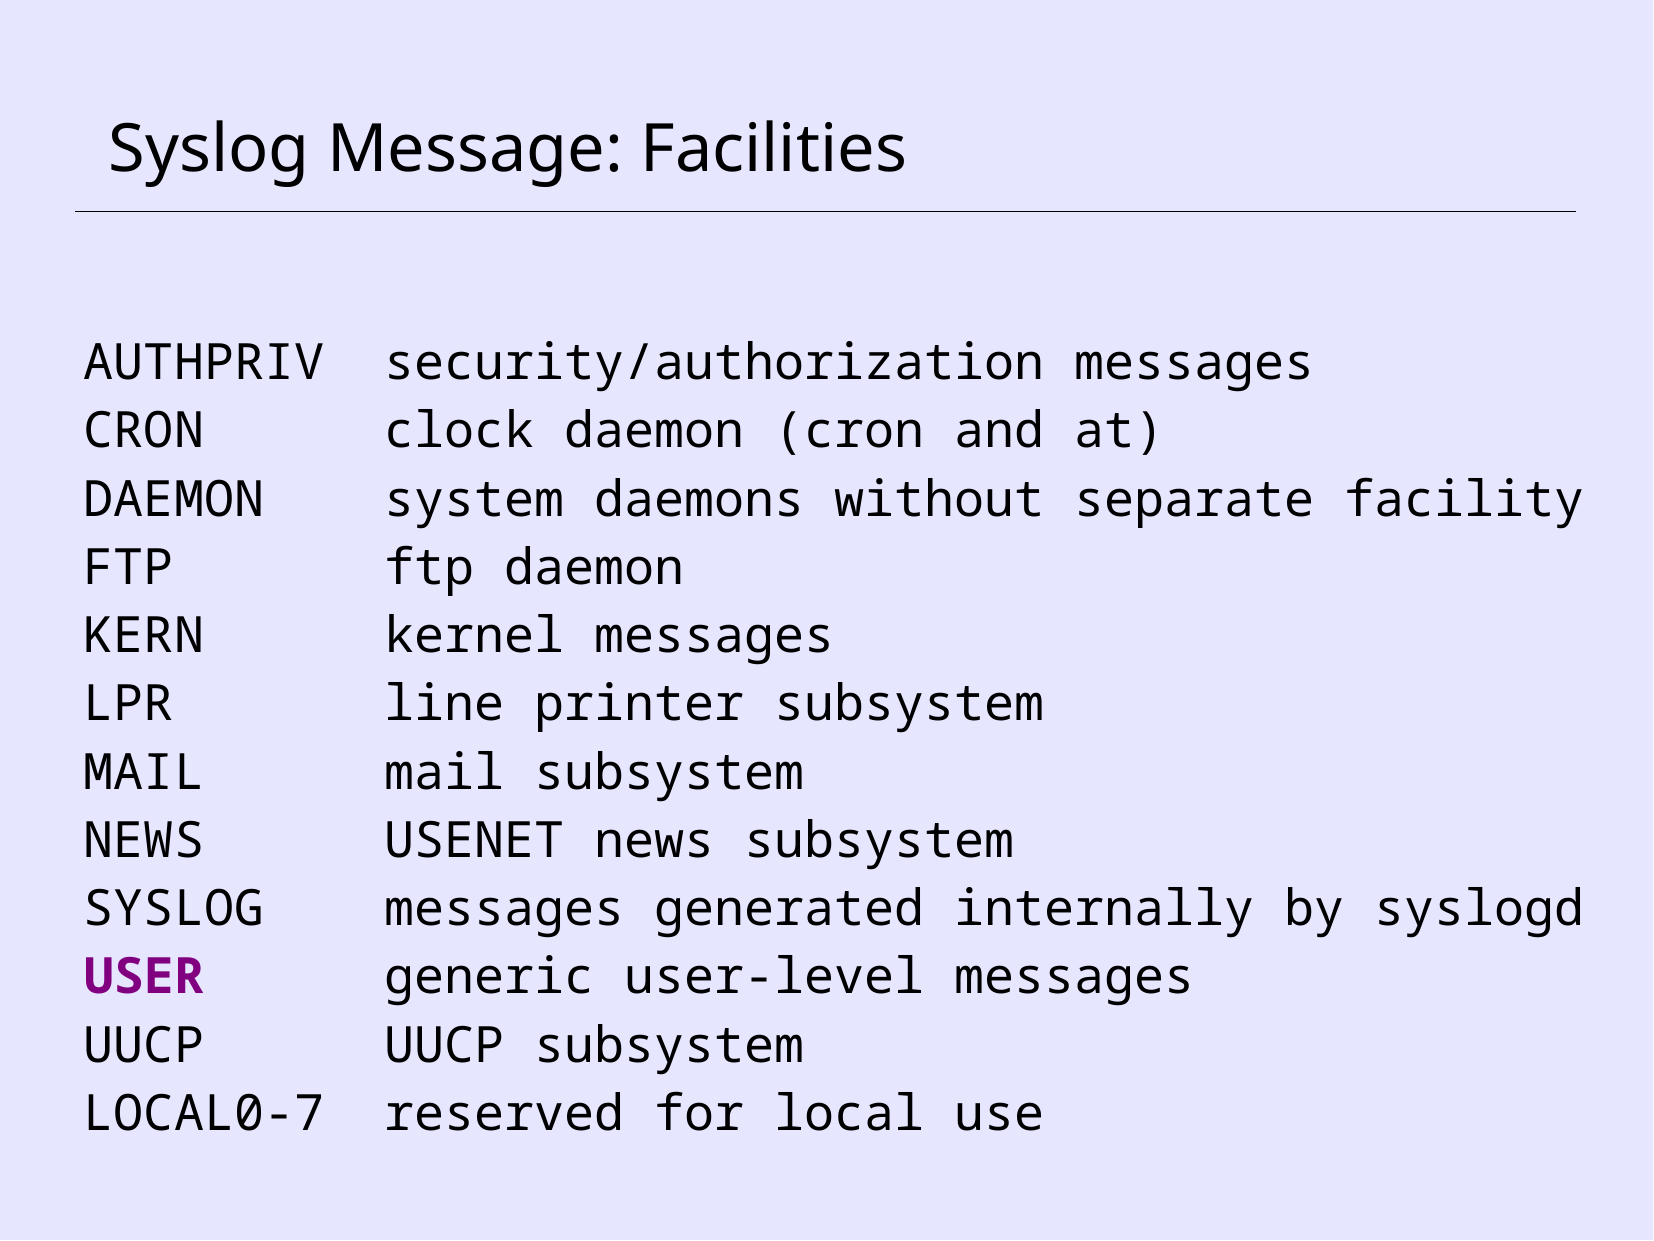

Syslog Message: Facilities
AUTHPRIV security/authorization messages
CRON clock daemon (cron and at)
DAEMON system daemons without separate facility
FTP ftp daemon
KERN kernel messages
LPR line printer subsystem
MAIL mail subsystem
NEWS USENET news subsystem
SYSLOG messages generated internally by syslogd
USER generic user-level messages
UUCP UUCP subsystem
LOCAL0-7 reserved for local use